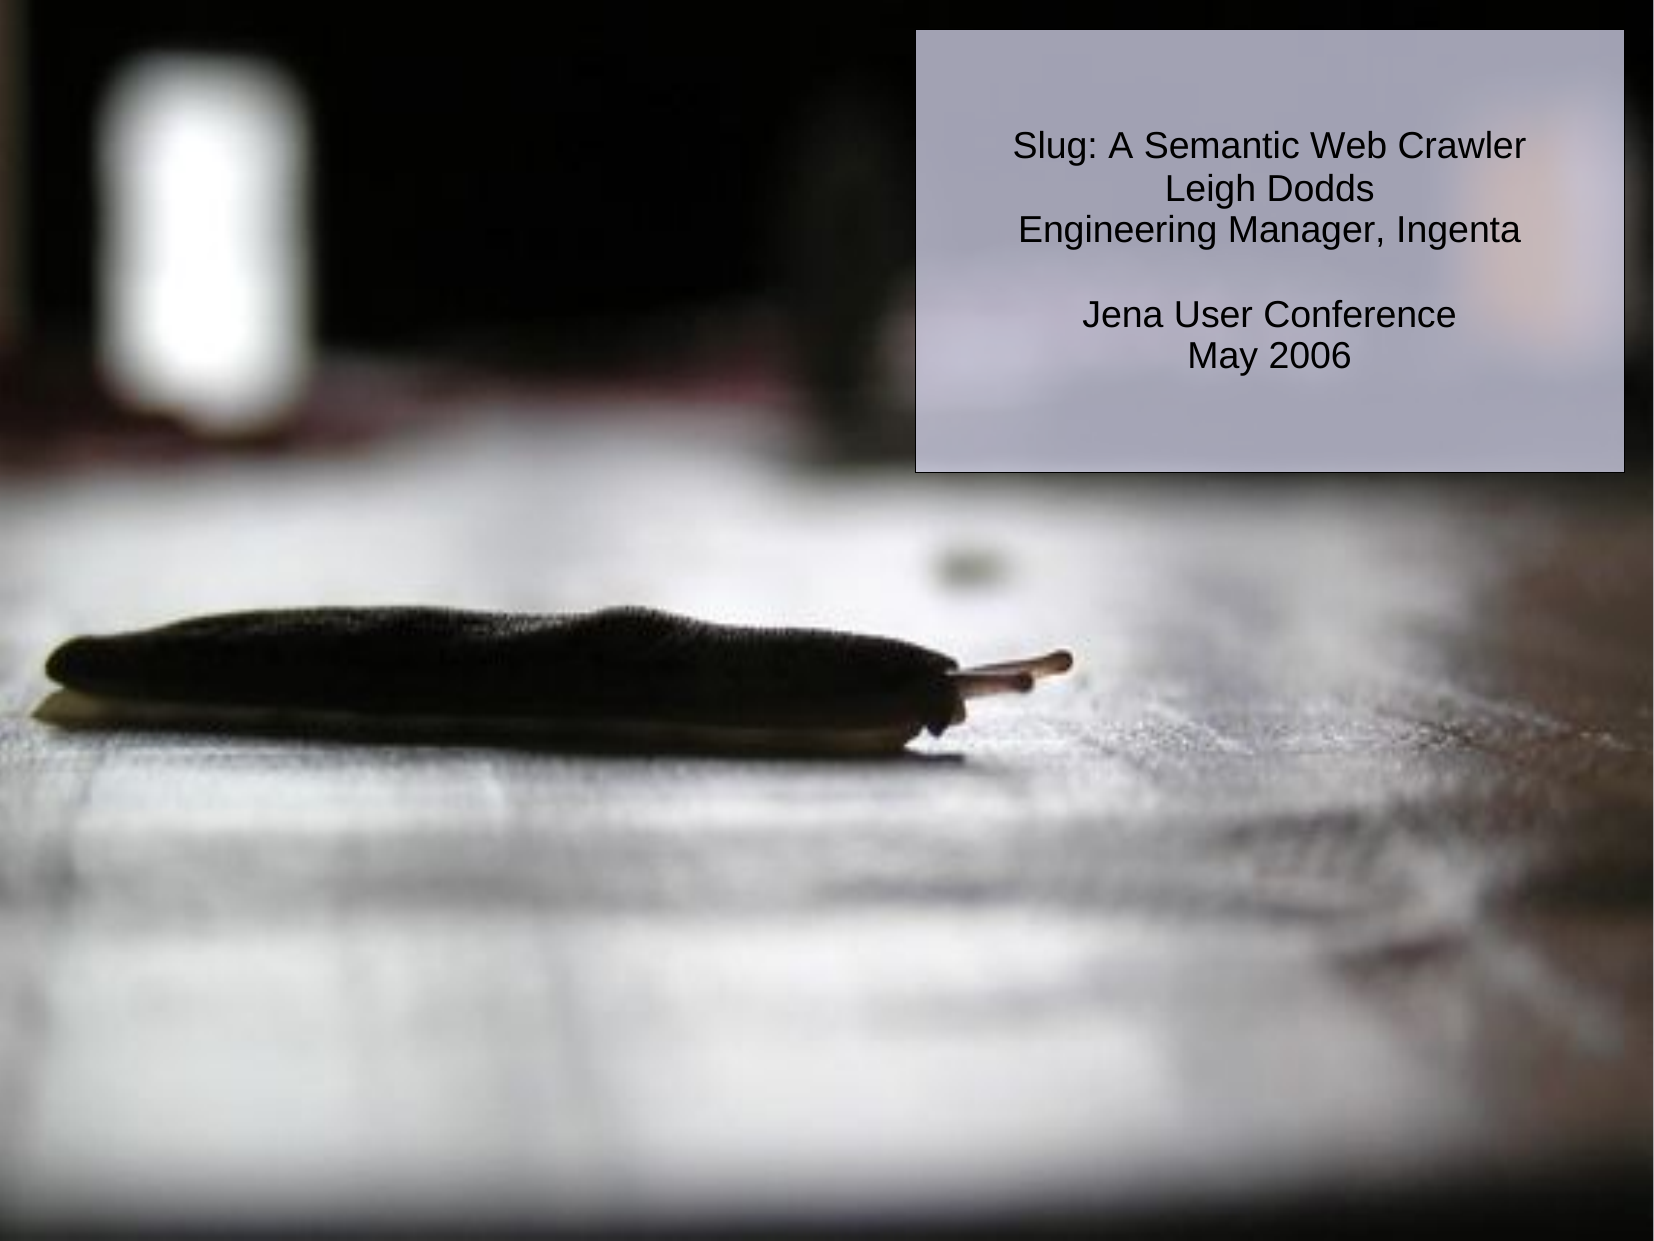

Slug: A Semantic Web Crawler
Leigh Dodds
Engineering Manager, Ingenta
Jena User Conference
May 2006